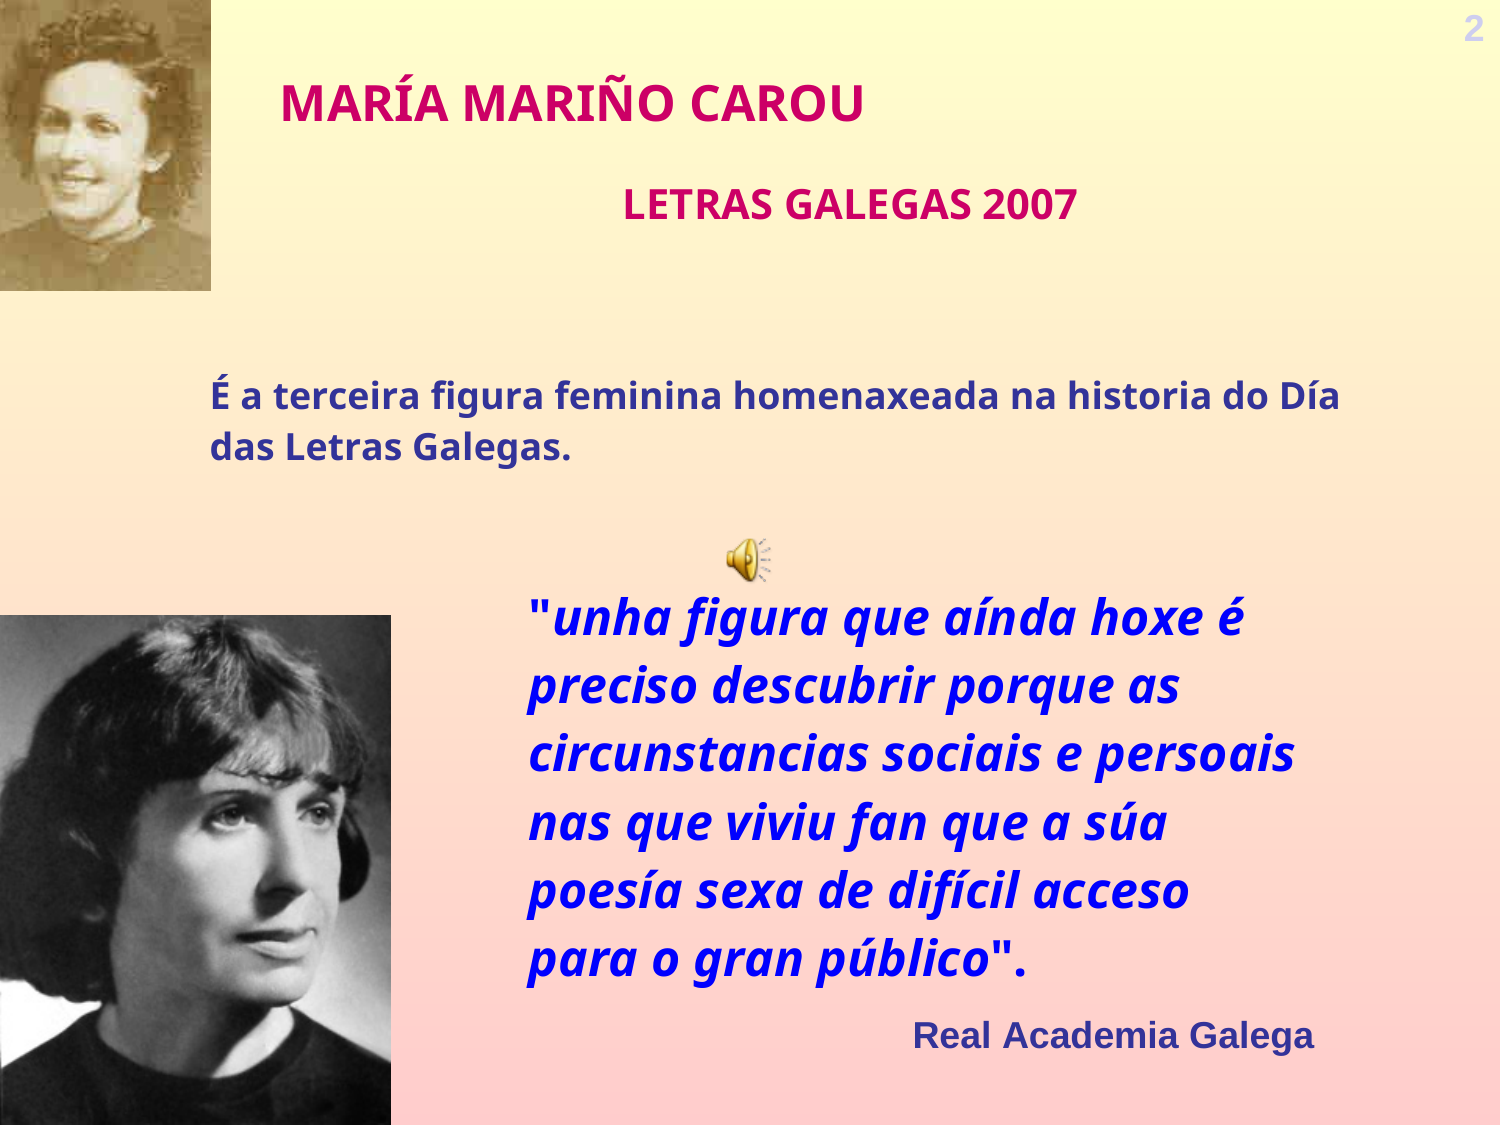

2
MARÍA MARIÑO CAROU
LETRAS GALEGAS 2007
É a terceira figura feminina homenaxeada na historia do Día das Letras Galegas.
"unha figura que aínda hoxe é preciso descubrir porque as circunstancias sociais e persoais nas que viviu fan que a súa poesía sexa de difícil acceso para o gran público".
Real Academia Galega